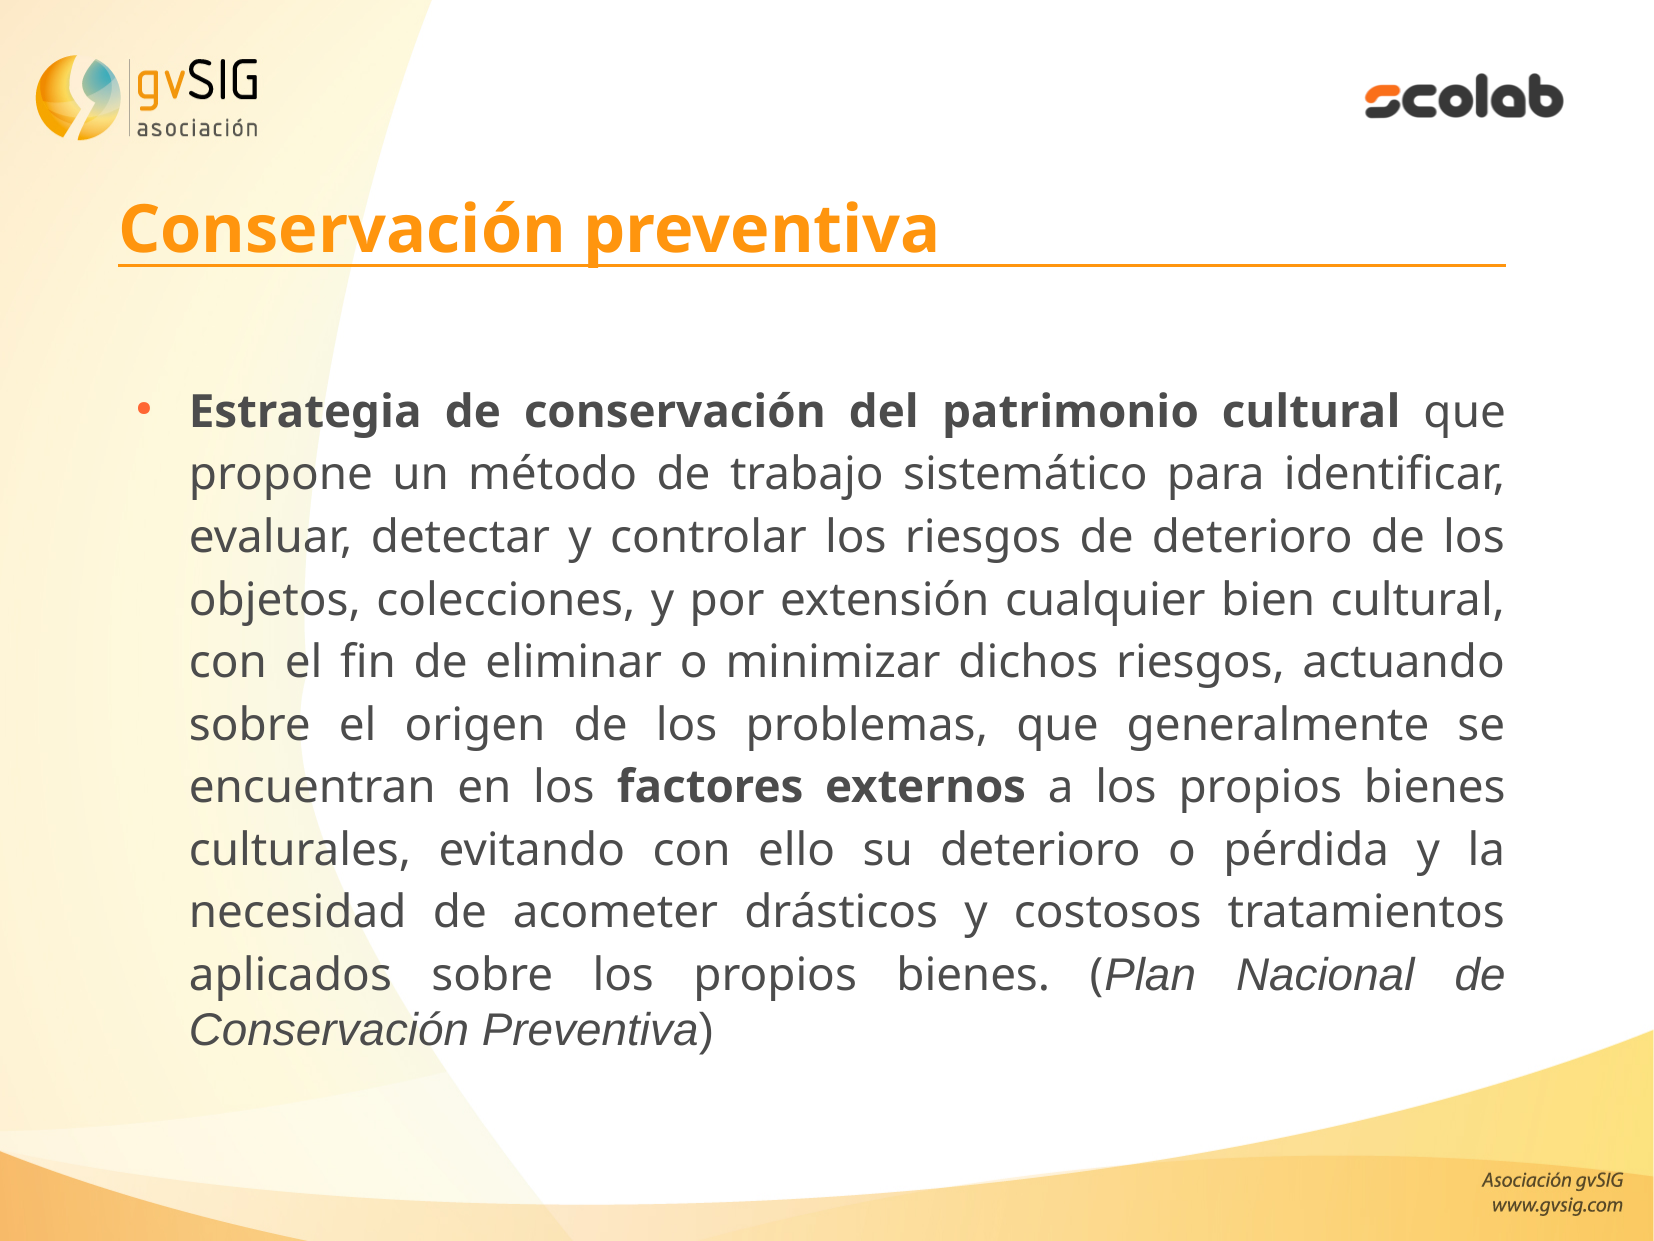

# Conservación preventiva
Estrategia de conservación del patrimonio cultural que propone un método de trabajo sistemático para identificar, evaluar, detectar y controlar los riesgos de deterioro de los objetos, colecciones, y por extensión cualquier bien cultural, con el fin de eliminar o minimizar dichos riesgos, actuando sobre el origen de los problemas, que generalmente se encuentran en los factores externos a los propios bienes culturales, evitando con ello su deterioro o pérdida y la necesidad de acometer drásticos y costosos tratamientos aplicados sobre los propios bienes. (Plan Nacional de Conservación Preventiva)